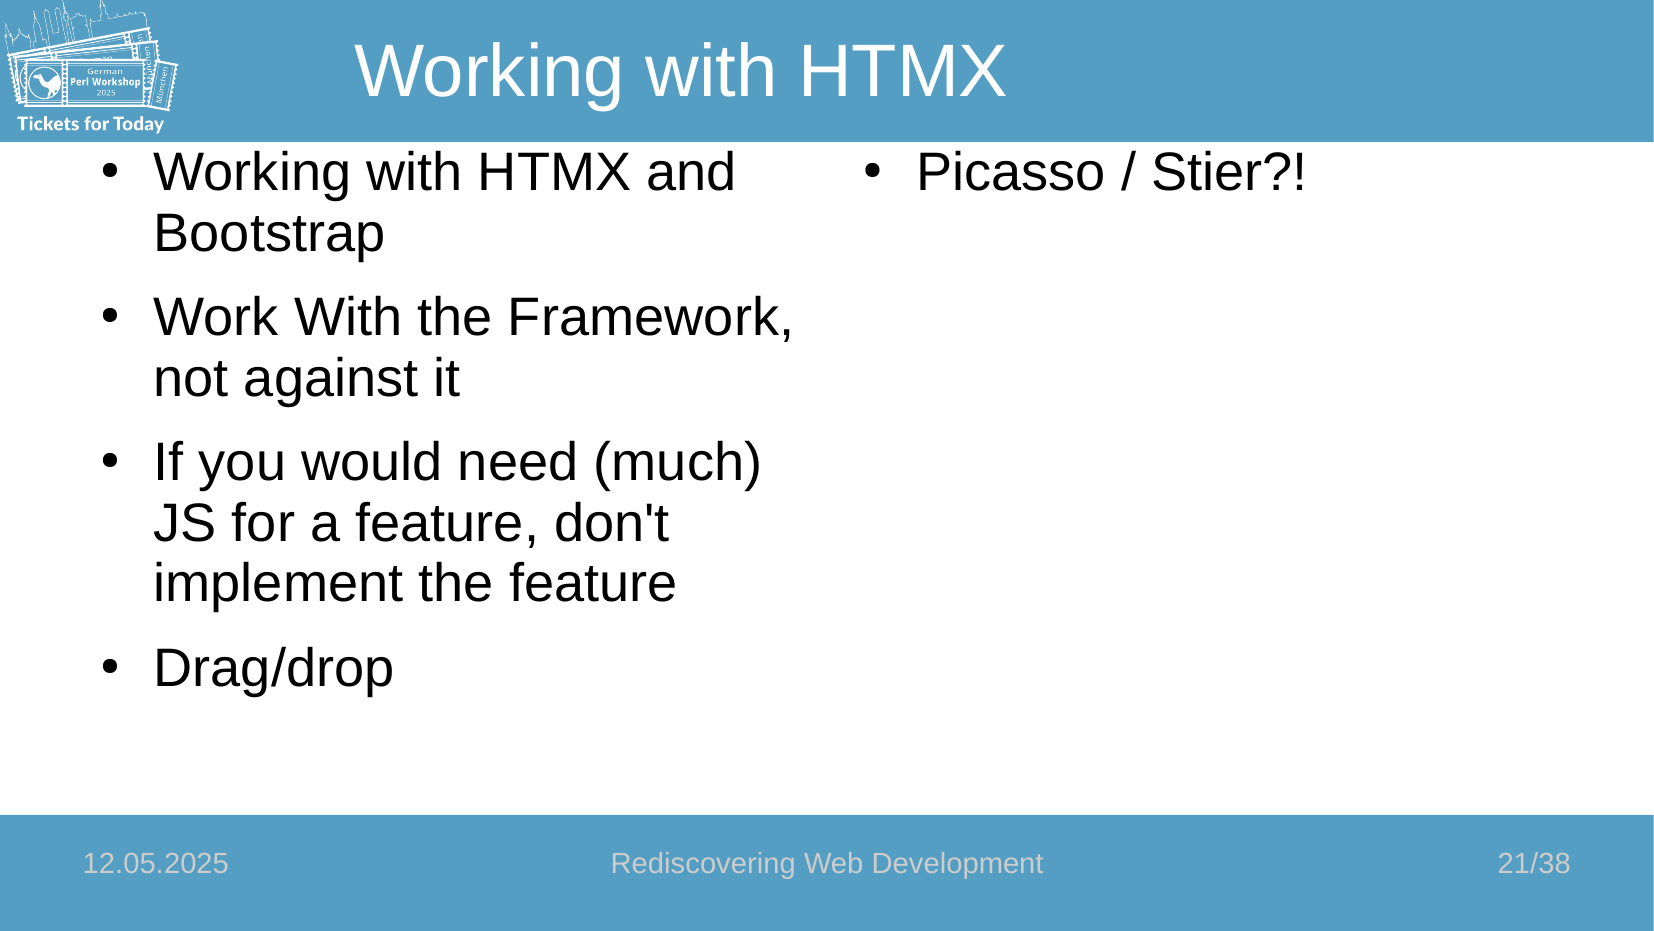

# Working with HTMX
Working with HTMX and Bootstrap
Work With the Framework, not against it
If you would need (much) JS for a feature, don't implement the feature
Drag/drop
Picasso / Stier?!
08. März 2019
21